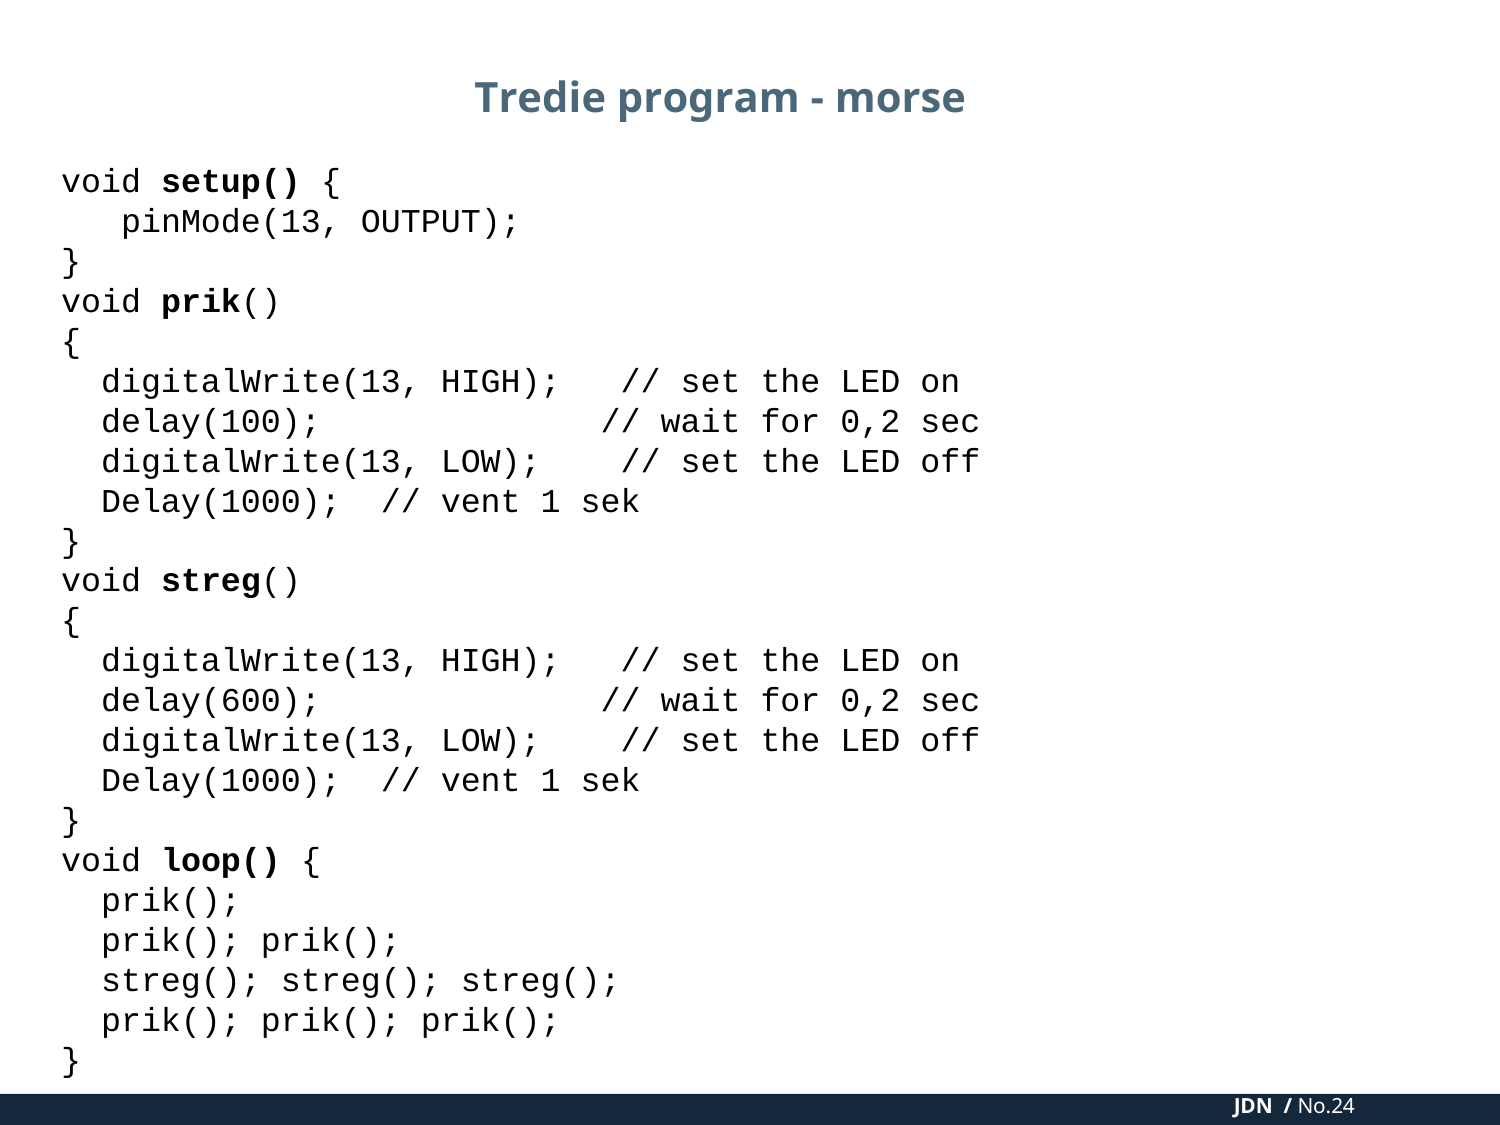

# Tredie program - morse
void setup() {
 pinMode(13, OUTPUT);
}
void prik()
{
 digitalWrite(13, HIGH); // set the LED on
 delay(100); // wait for 0,2 sec
 digitalWrite(13, LOW); // set the LED off
 Delay(1000); // vent 1 sek
}
void streg()
{
 digitalWrite(13, HIGH); // set the LED on
 delay(600); // wait for 0,2 sec
 digitalWrite(13, LOW); // set the LED off
 Delay(1000); // vent 1 sek
}
void loop() {
 prik();
 prik(); prik();
 streg(); streg(); streg();
 prik(); prik(); prik();
}